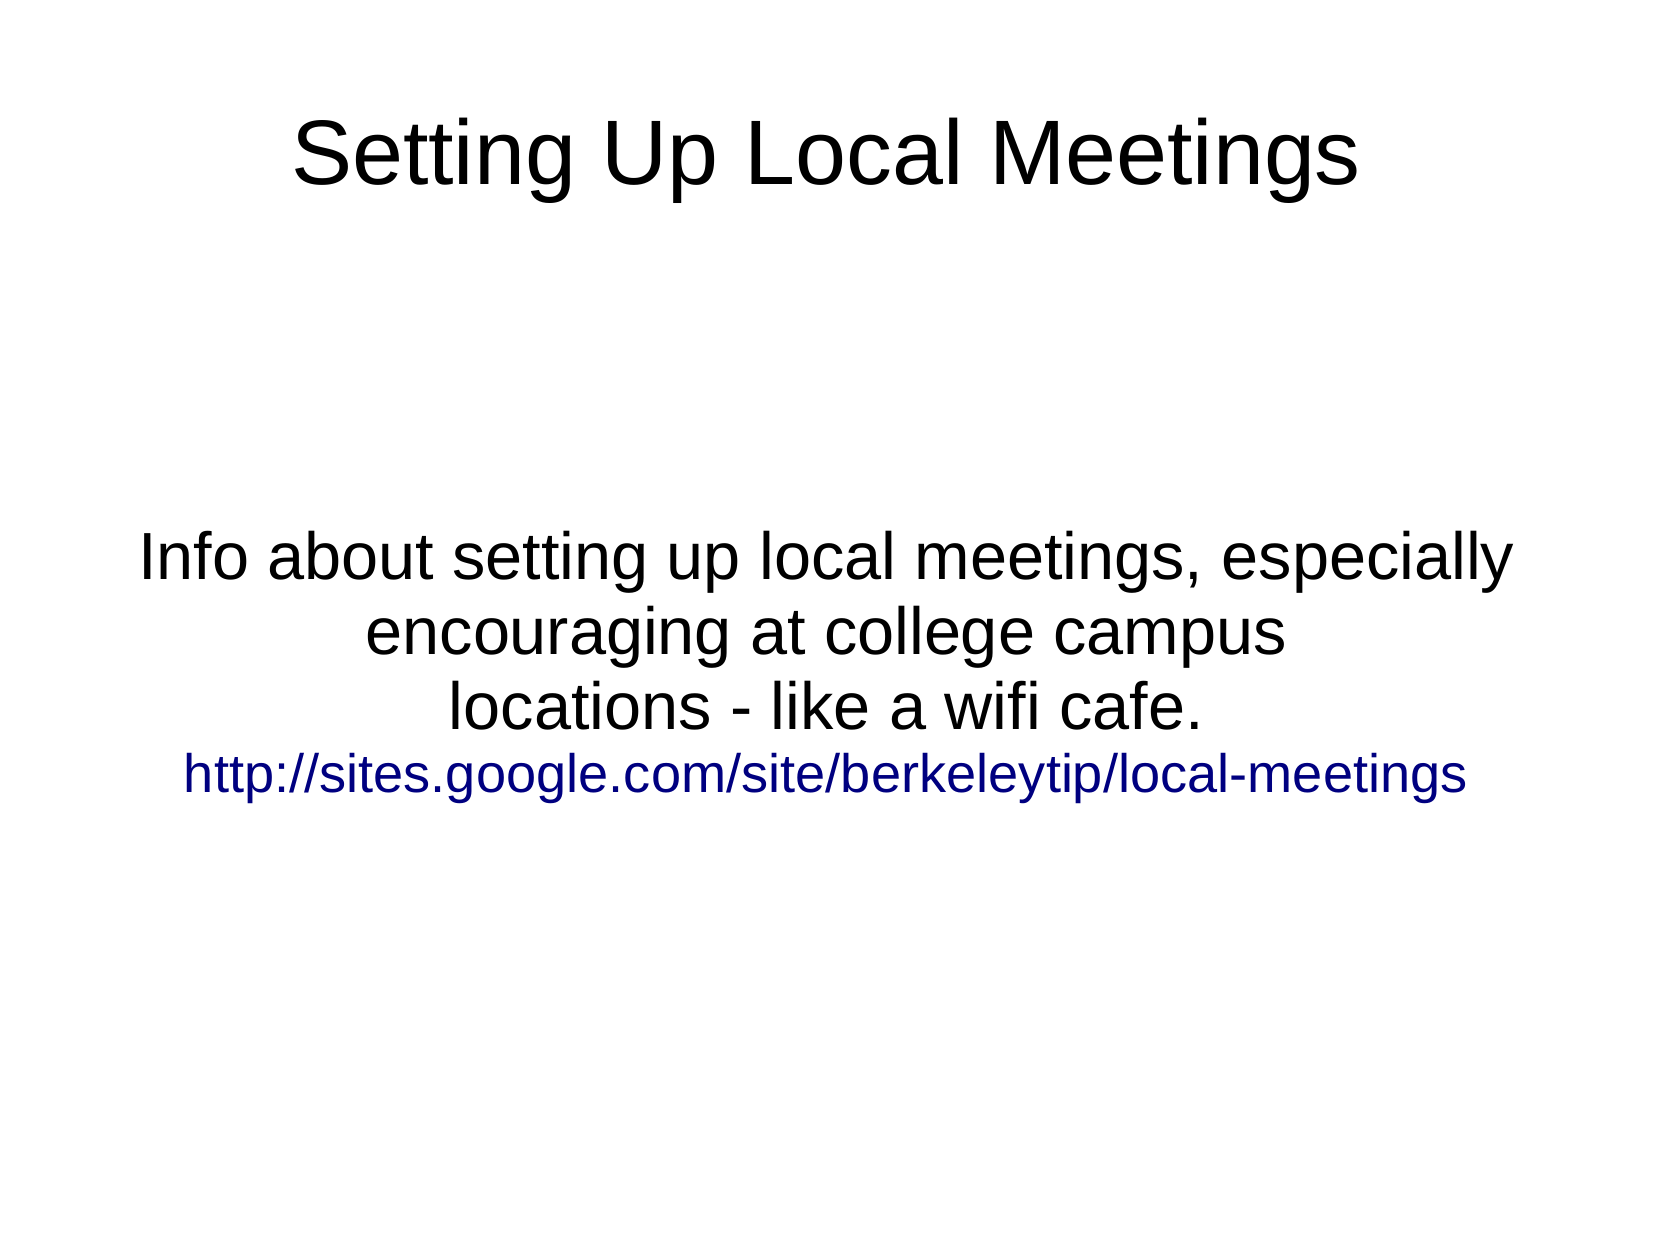

# Setting Up Local Meetings
Info about setting up local meetings, especially encouraging at college campus
locations - like a wifi cafe.
http://sites.google.com/site/berkeleytip/local-meetings